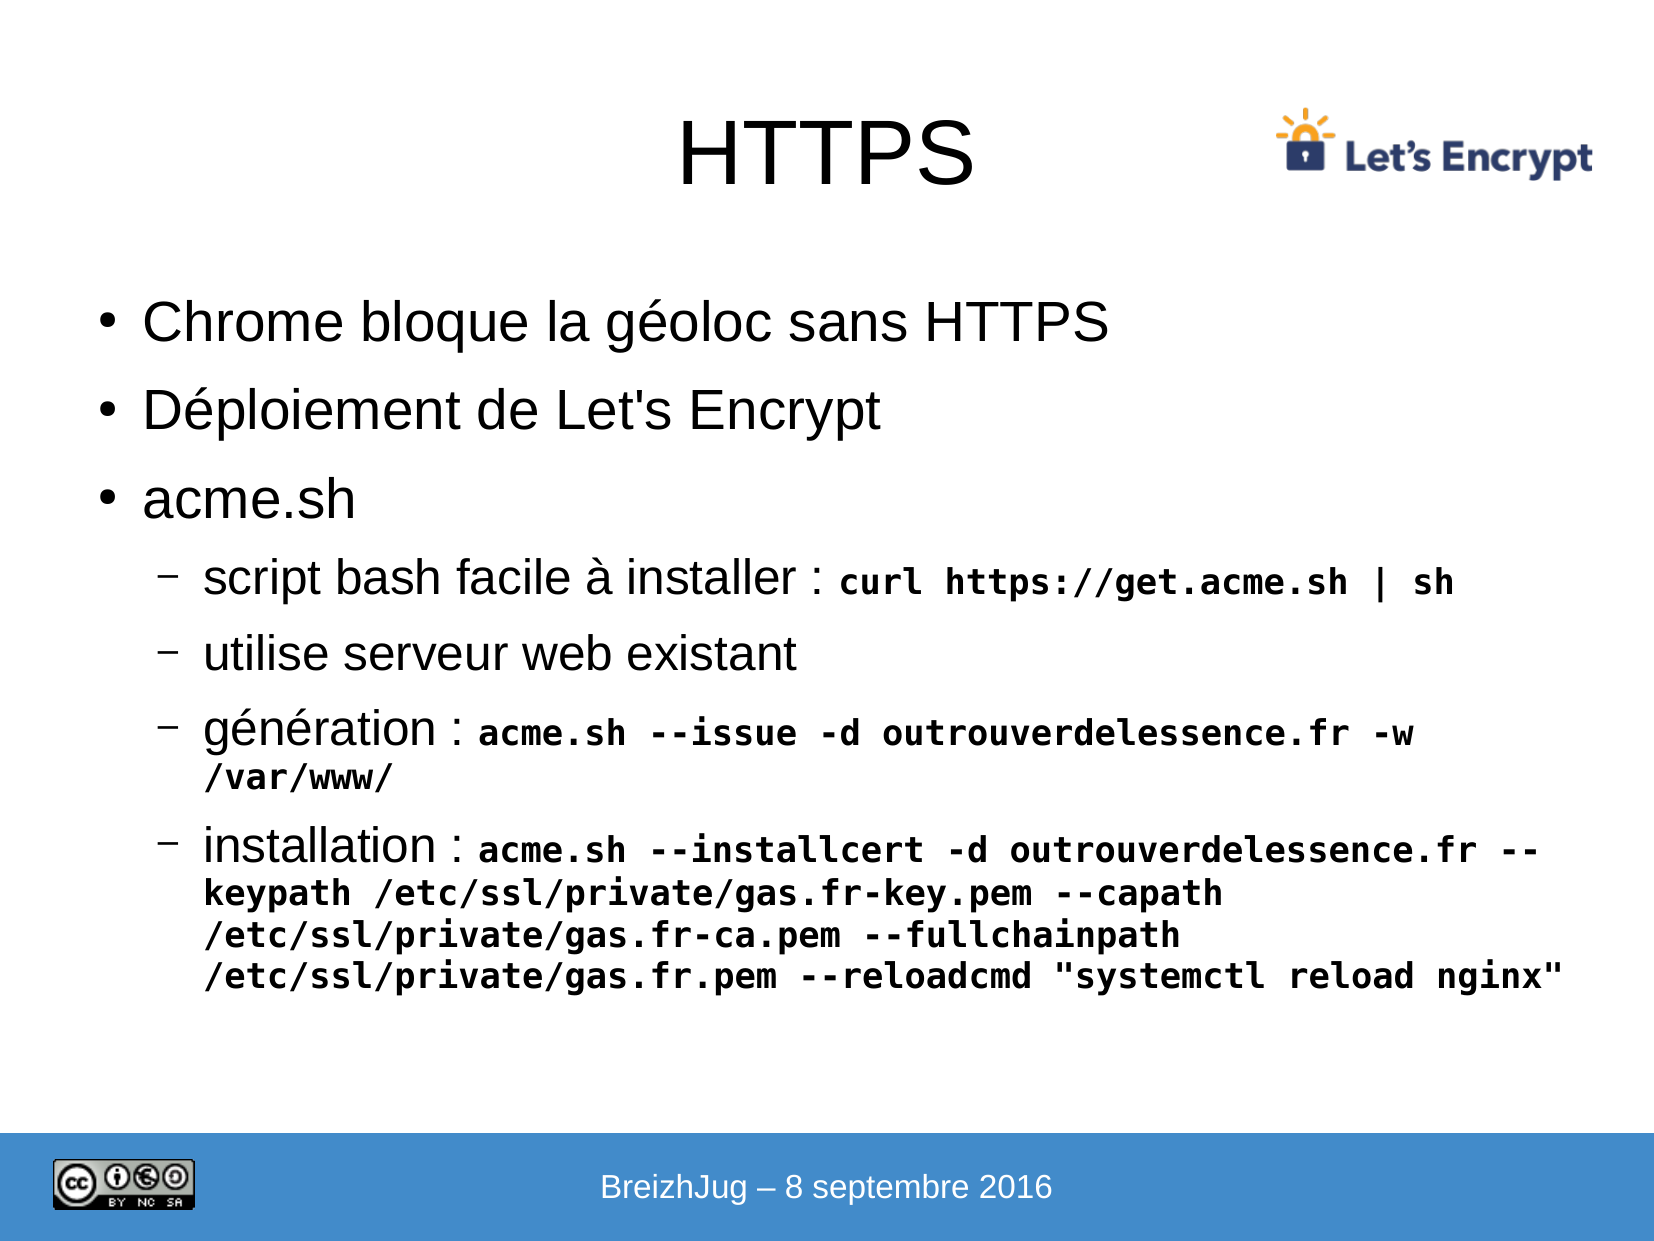

# HTTPS
Chrome bloque la géoloc sans HTTPS
Déploiement de Let's Encrypt
acme.sh
script bash facile à installer : curl https://get.acme.sh | sh
utilise serveur web existant
génération : acme.sh --issue -d outrouverdelessence.fr -w /var/www/
installation : acme.sh --installcert -d outrouverdelessence.fr --keypath /etc/ssl/private/gas.fr-key.pem --capath /etc/ssl/private/gas.fr-ca.pem --fullchainpath /etc/ssl/private/gas.fr.pem --reloadcmd "systemctl reload nginx"